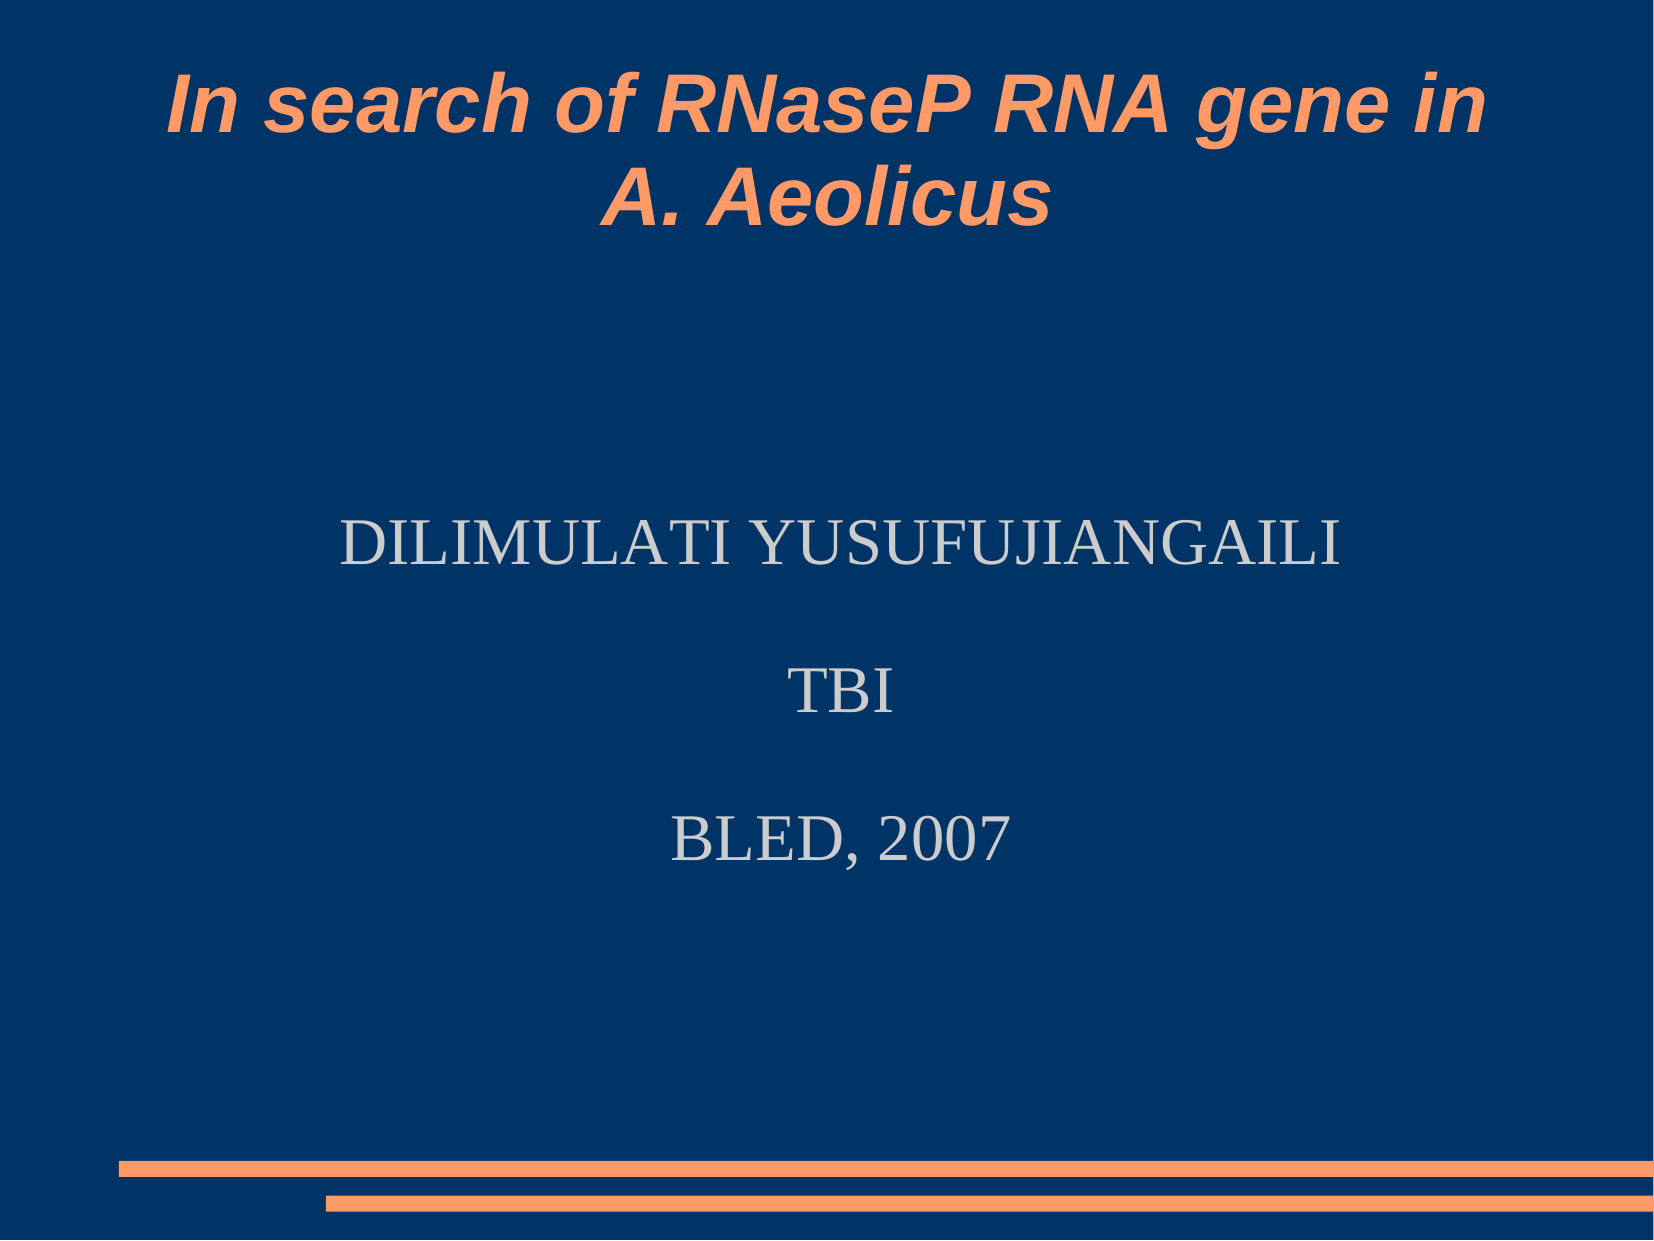

# In search of RNaseP RNA gene in A. Aeolicus
DILIMULATI YUSUFUJIANGAILI
TBI
BLED, 2007